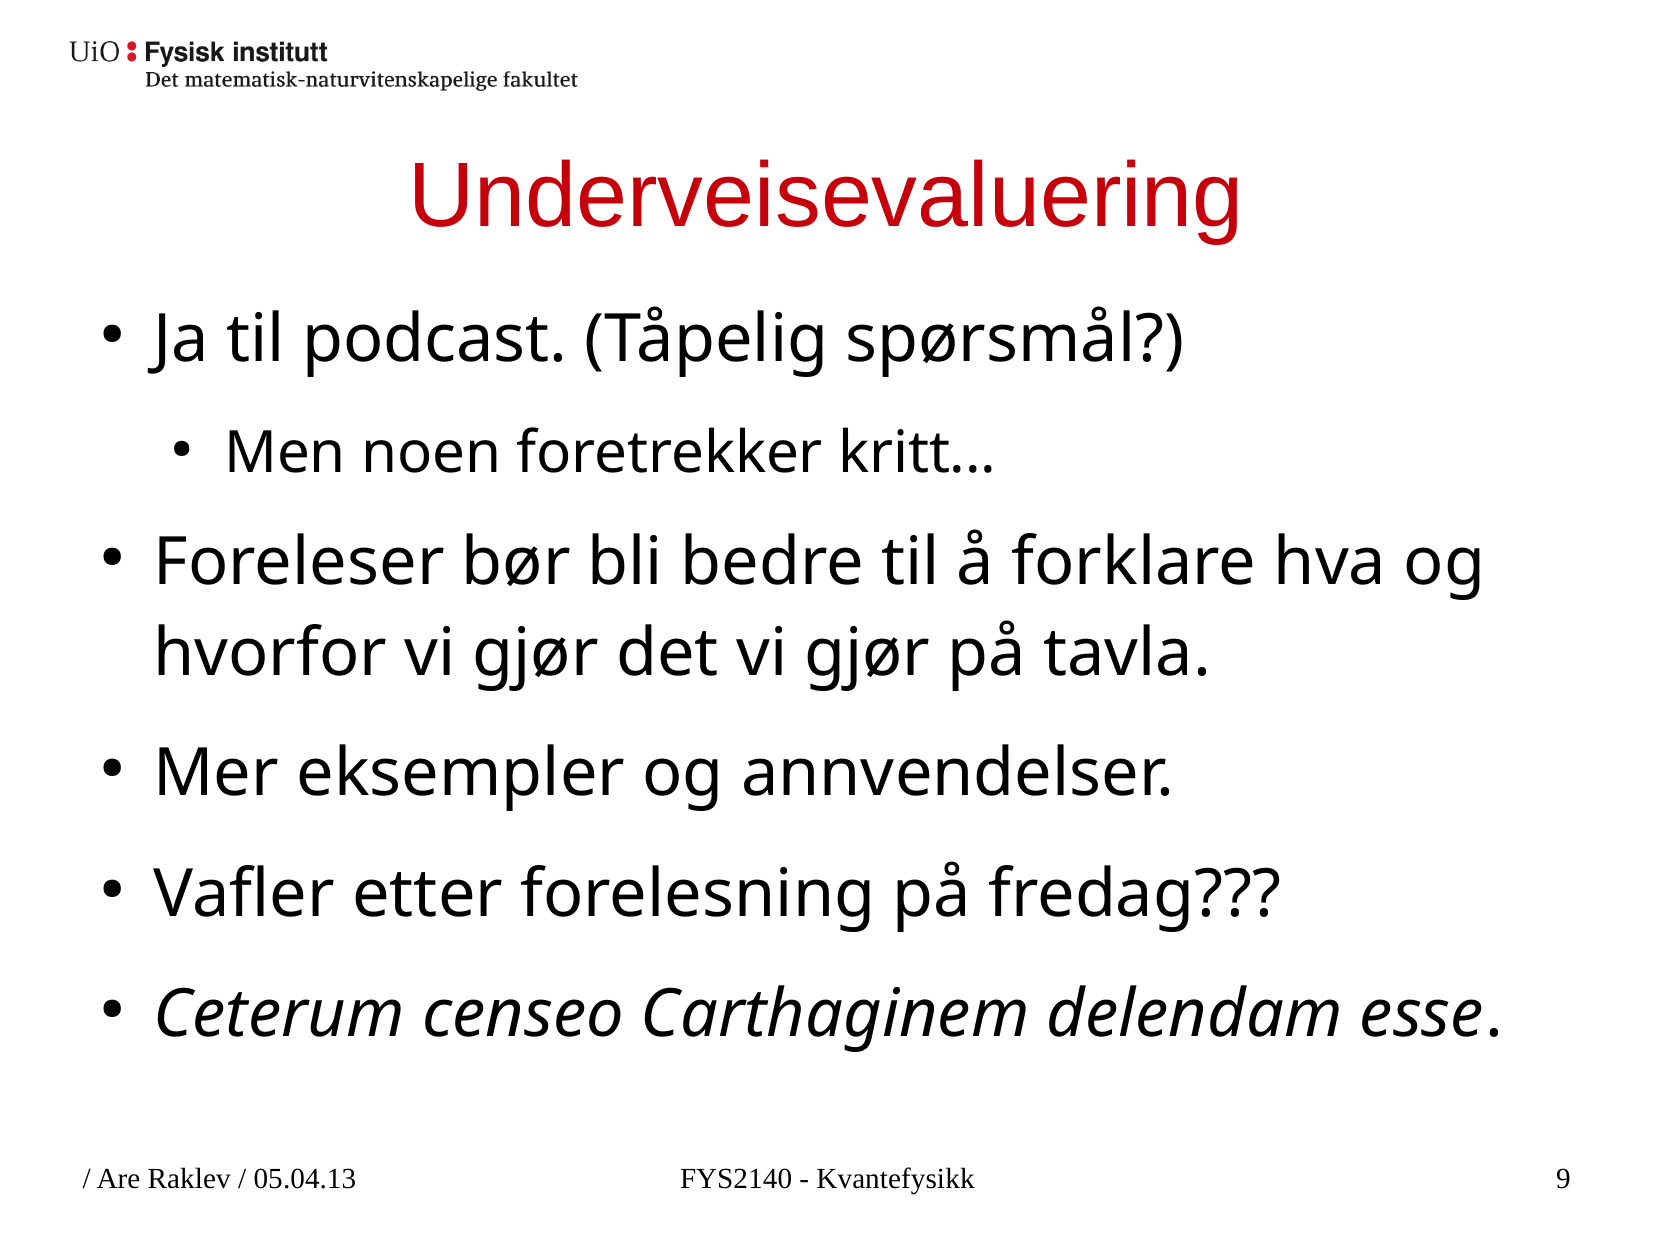

# Underveisevaluering
Ja til podcast. (Tåpelig spørsmål?)
Men noen foretrekker kritt...
Foreleser bør bli bedre til å forklare hva og hvorfor vi gjør det vi gjør på tavla.
Mer eksempler og annvendelser.
Vafler etter forelesning på fredag???
Ceterum censeo Carthaginem delendam esse.
/ Are Raklev / 05.04.13
FYS2140 - Kvantefysikk
9